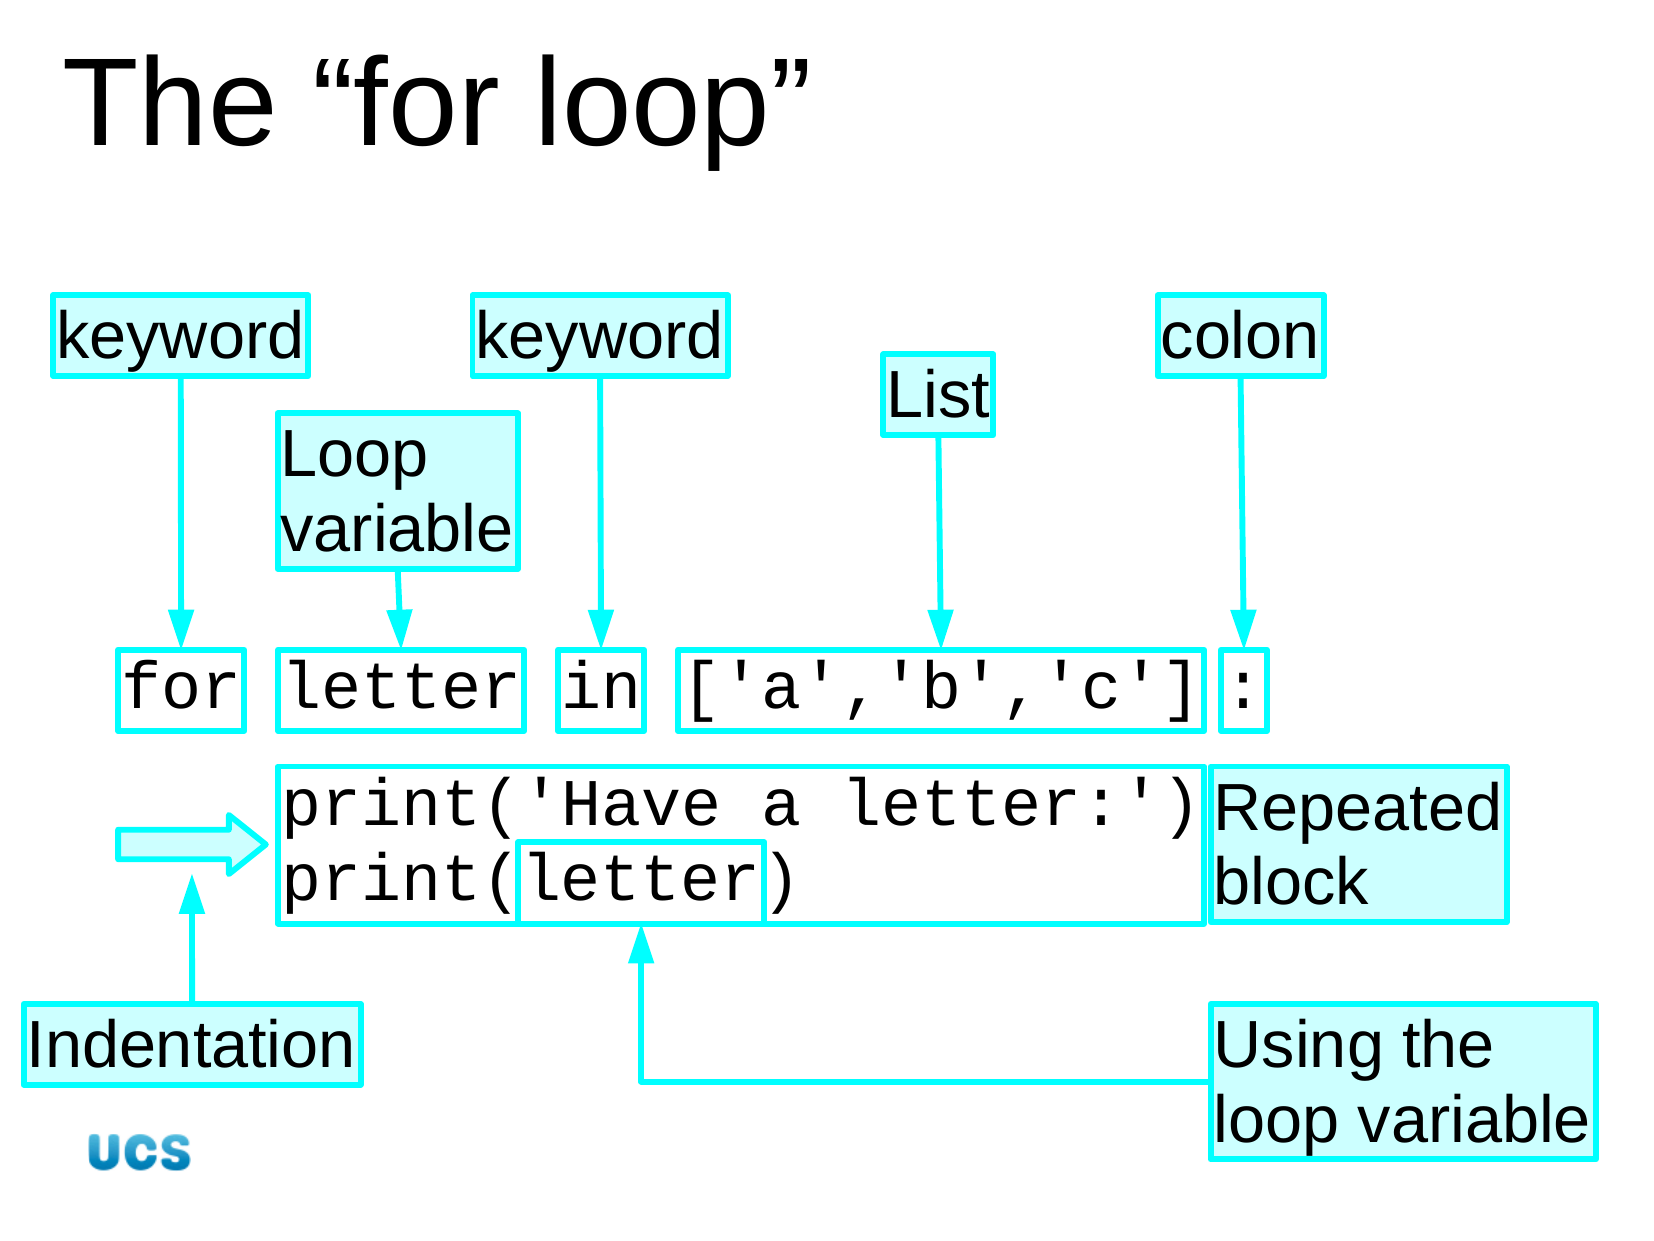

The “for loop”
keyword
keyword
colon
List
Loop
variable
for
letter
in
['a','b','c']
:
print('Have a letter:')
print( )
Repeated
block
letter
Indentation
Using the
loop variable
205